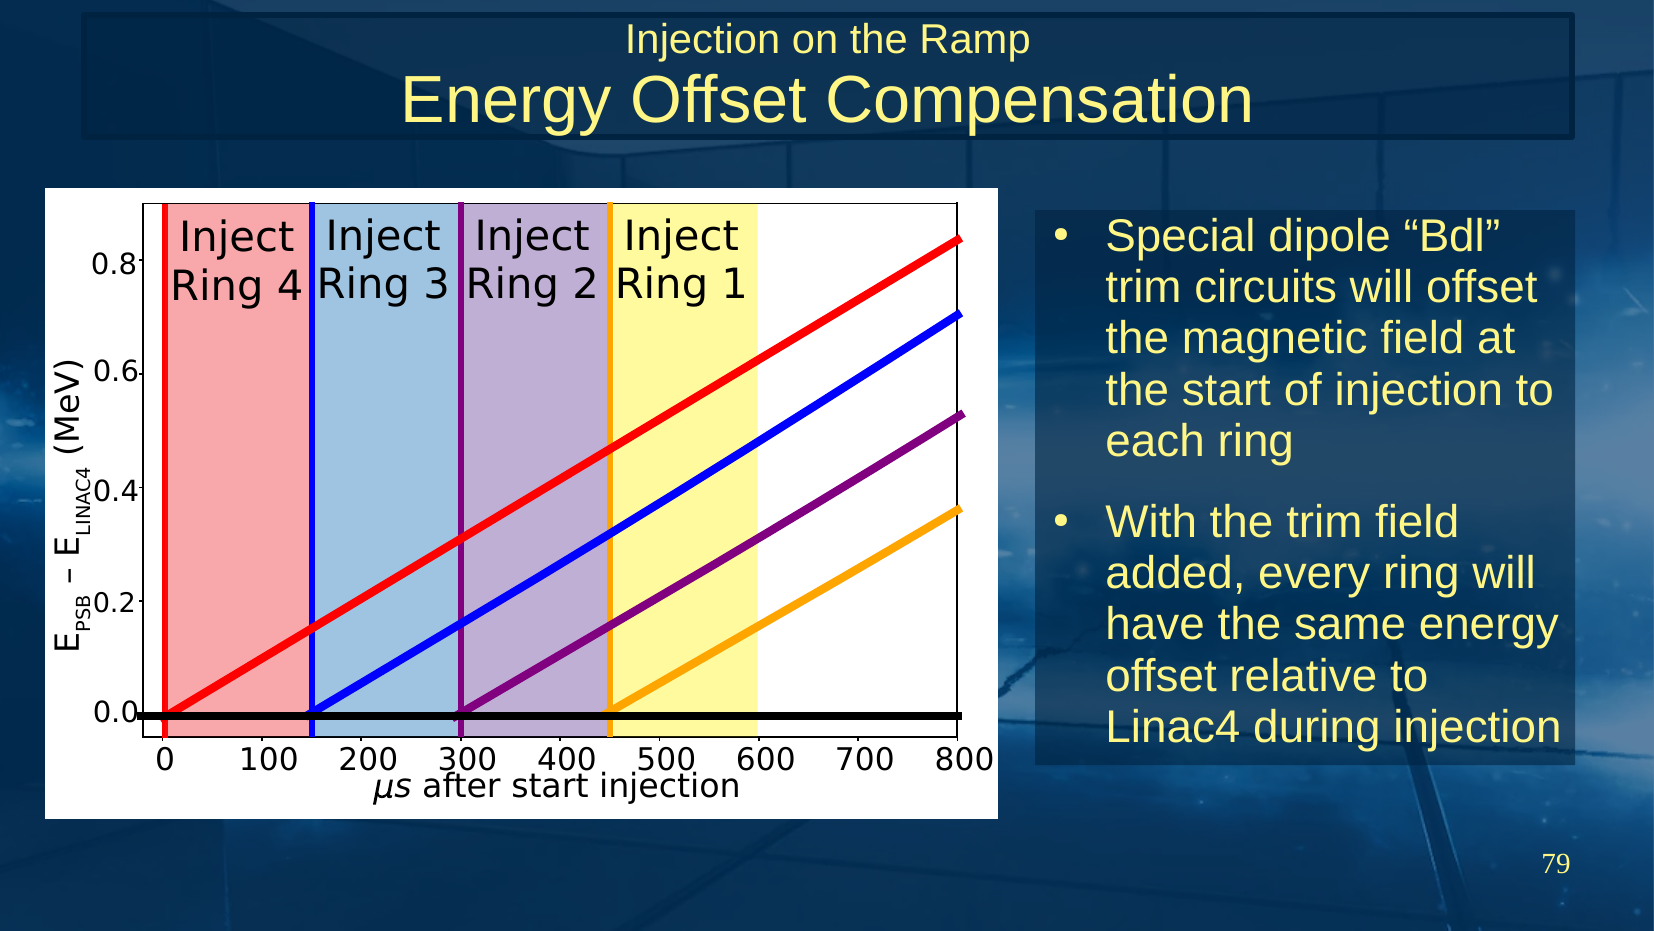

Injection on the Ramp
Energy Offset Compensation
Inject
Ring 4
Inject
Ring 3
Inject
Ring 2
Inject
Ring 1
# Special dipole “Bdl” trim circuits will offset the magnetic field at the start of injection to each ring
With the trim field added, every ring will have the same energy offset relative to Linac4 during injection
0.8
0.6
0.4
EPSB – ELINAC4 (MeV)
0.2
0.0
0
100
200
300
400
500
600
700
800
s after start injection
79